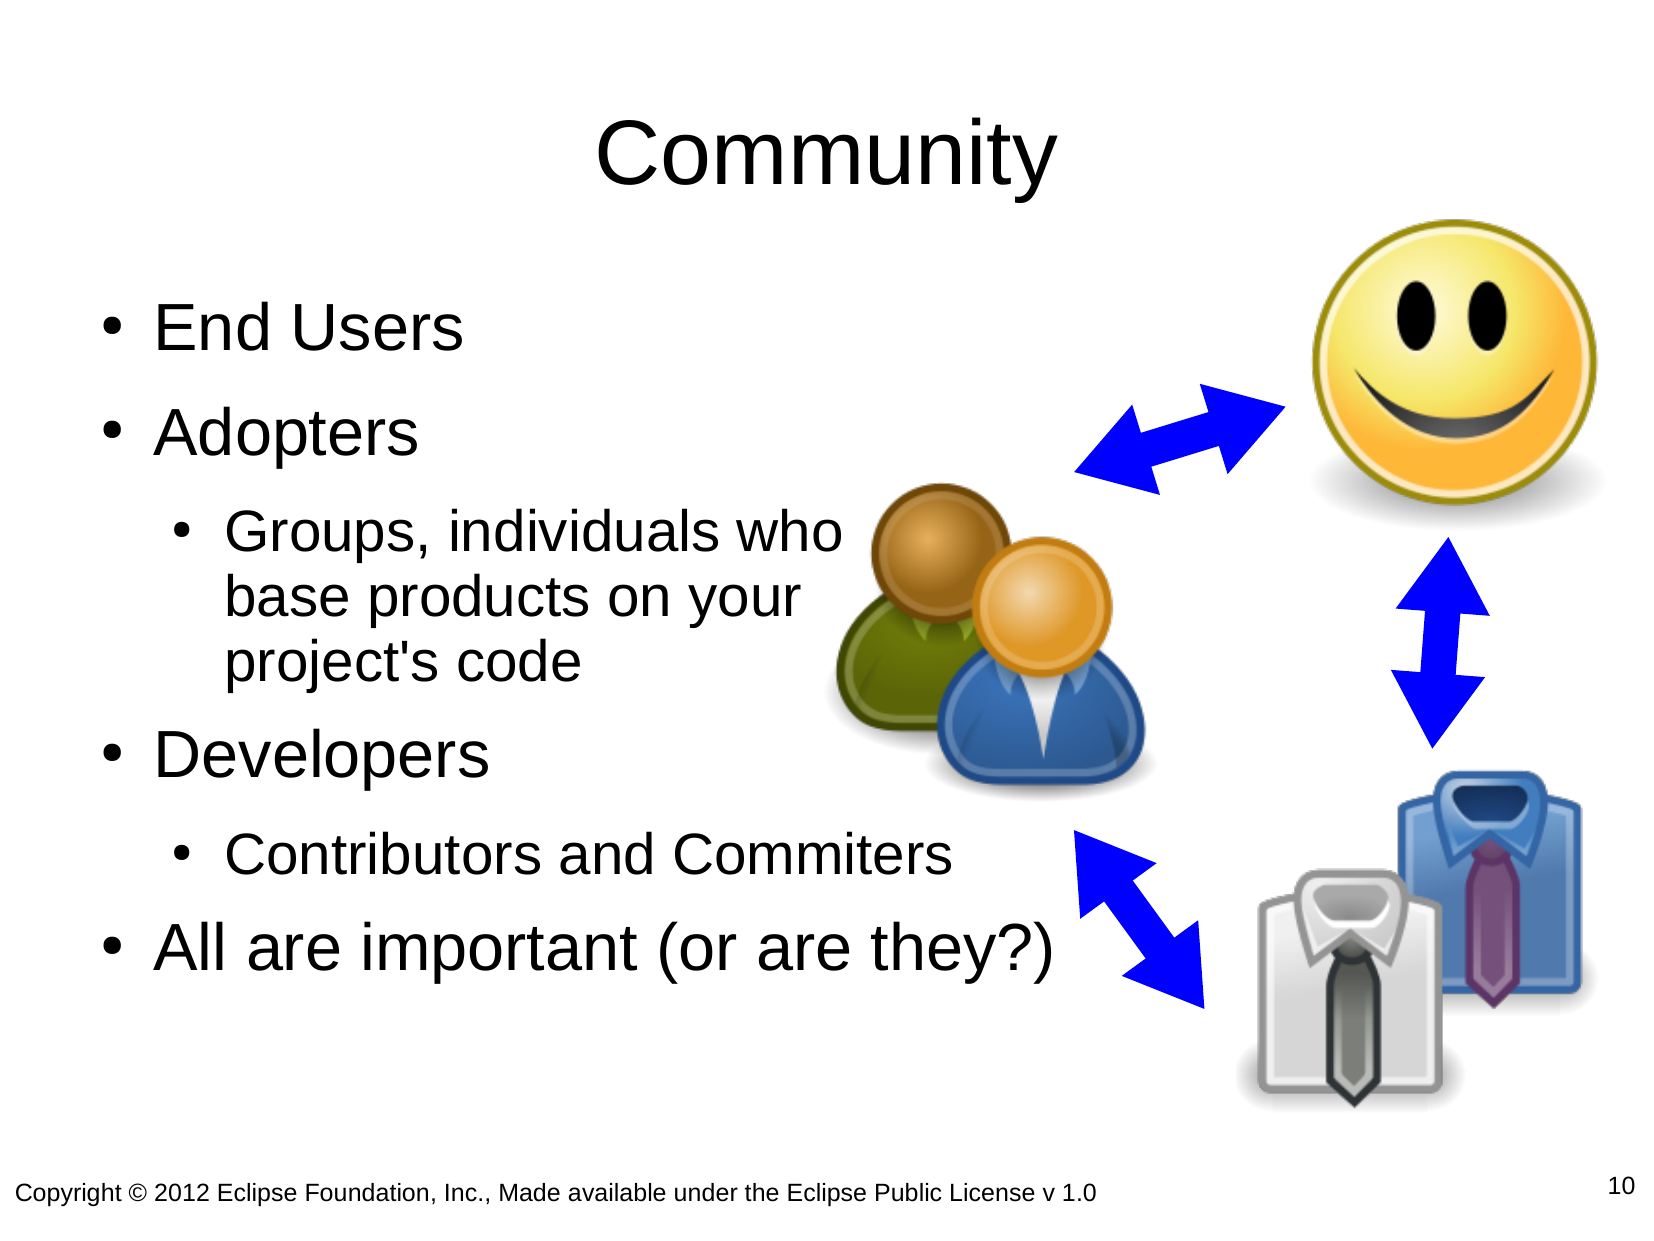

# Community
End Users
Adopters
Groups, individuals who
base products on your
project's code
Developers
Contributors and Commiters
All are important (or are they?)
10